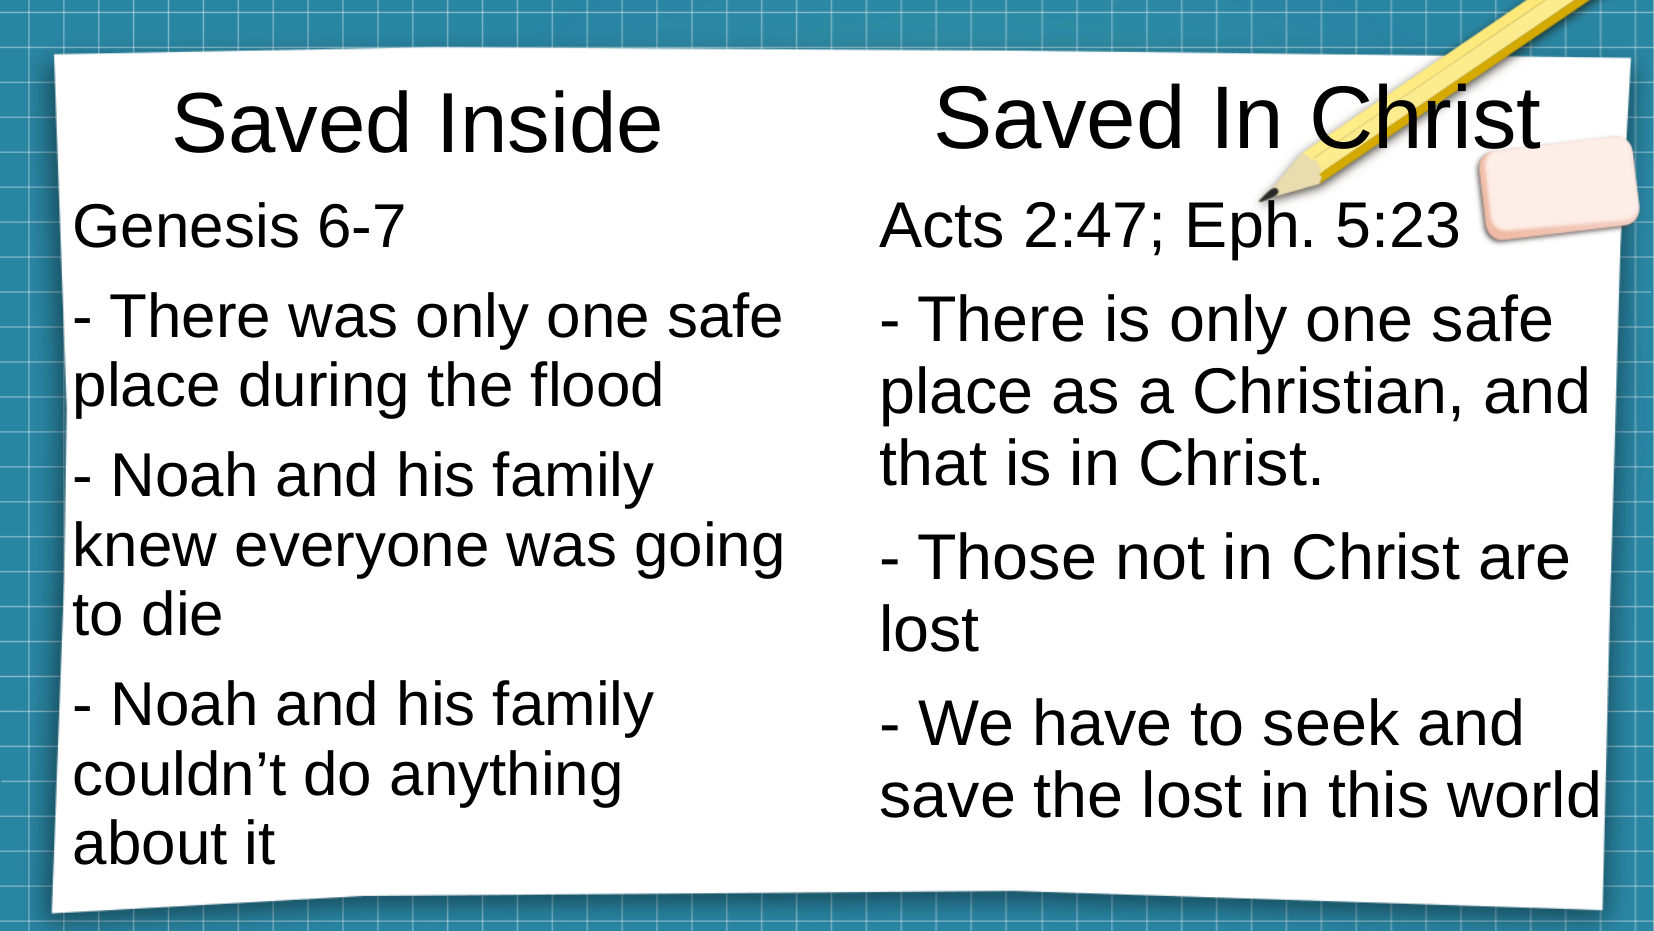

Saved In Christ
Acts 2:47; Eph. 5:23
- There is only one safe place as a Christian, and that is in Christ.
- Those not in Christ are lost
- We have to seek and save the lost in this world
# Saved Inside
Genesis 6-7
- There was only one safe place during the flood
- Noah and his family knew everyone was going to die
- Noah and his family couldn’t do anything about it